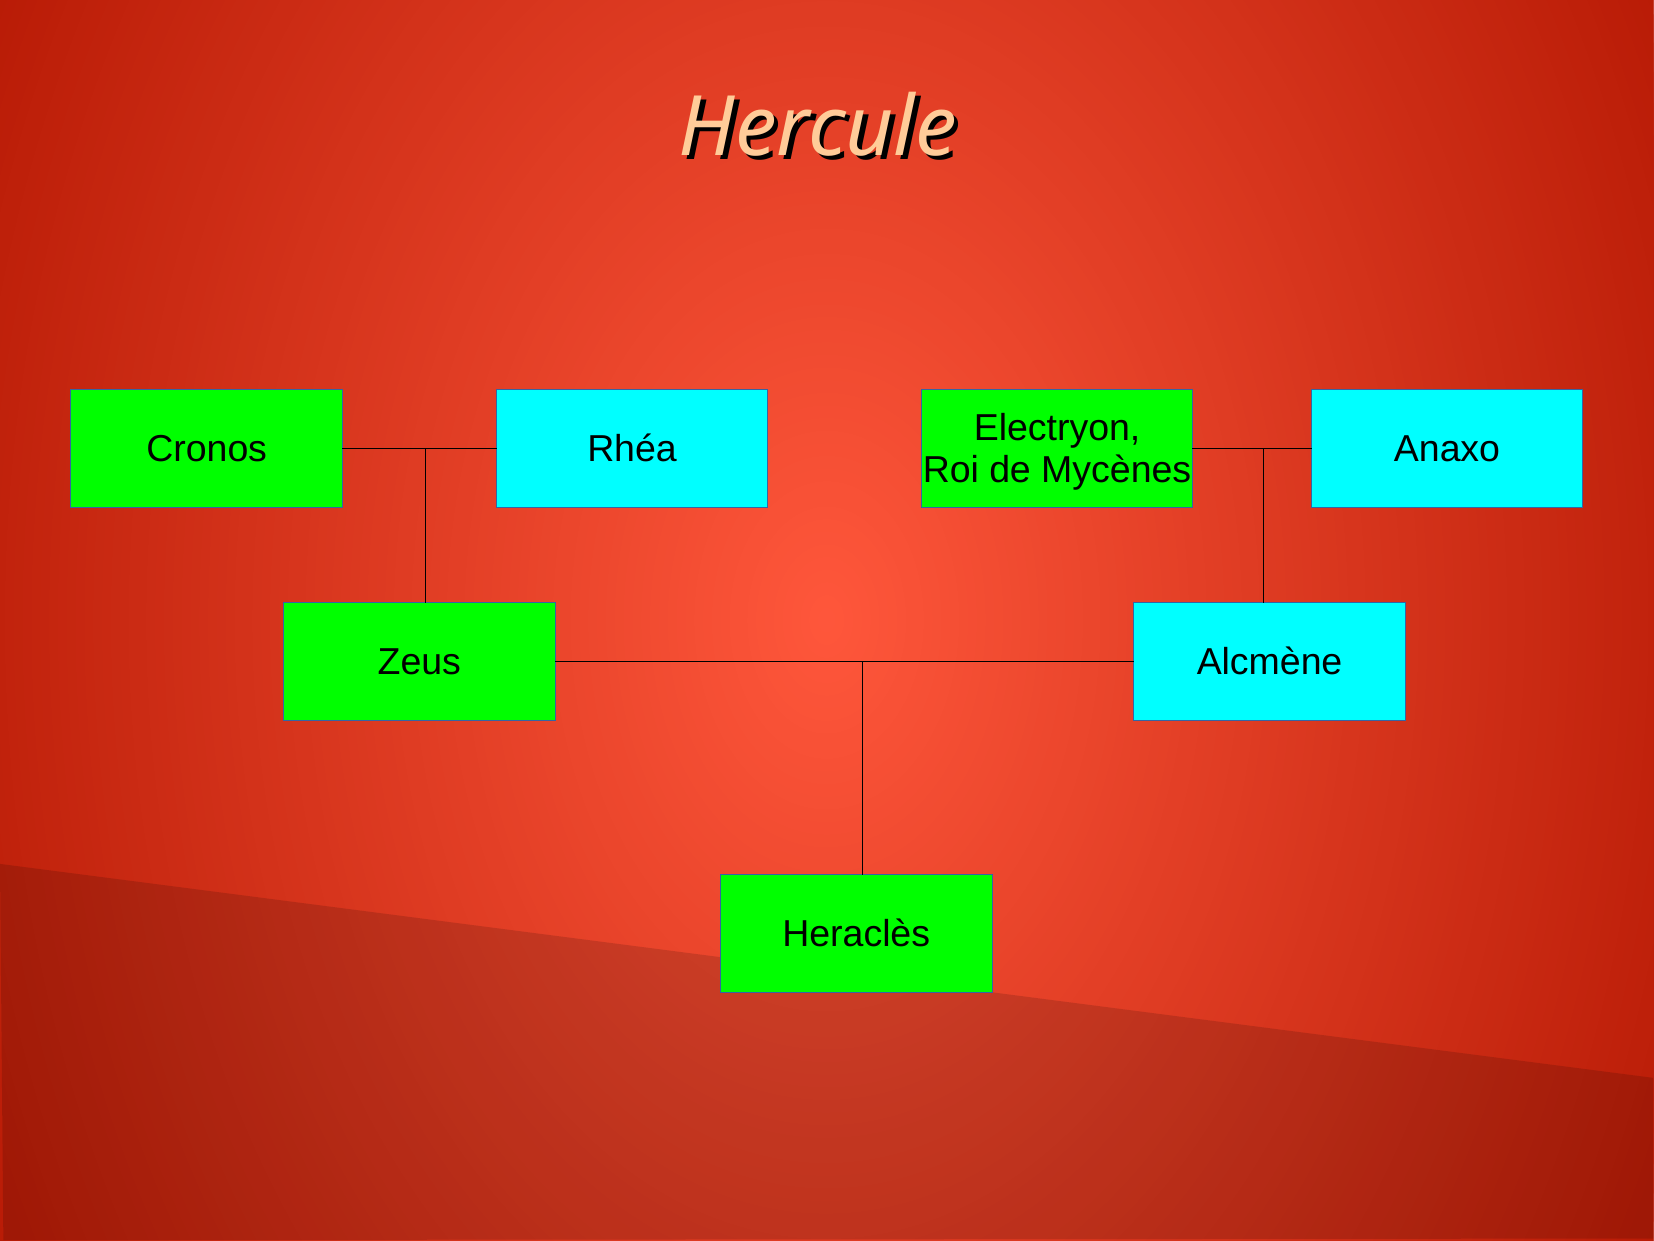

Hercule
Cronos
Rhéa
Electryon,
Roi de Mycènes
Anaxo
Zeus
Alcmène
Heraclès